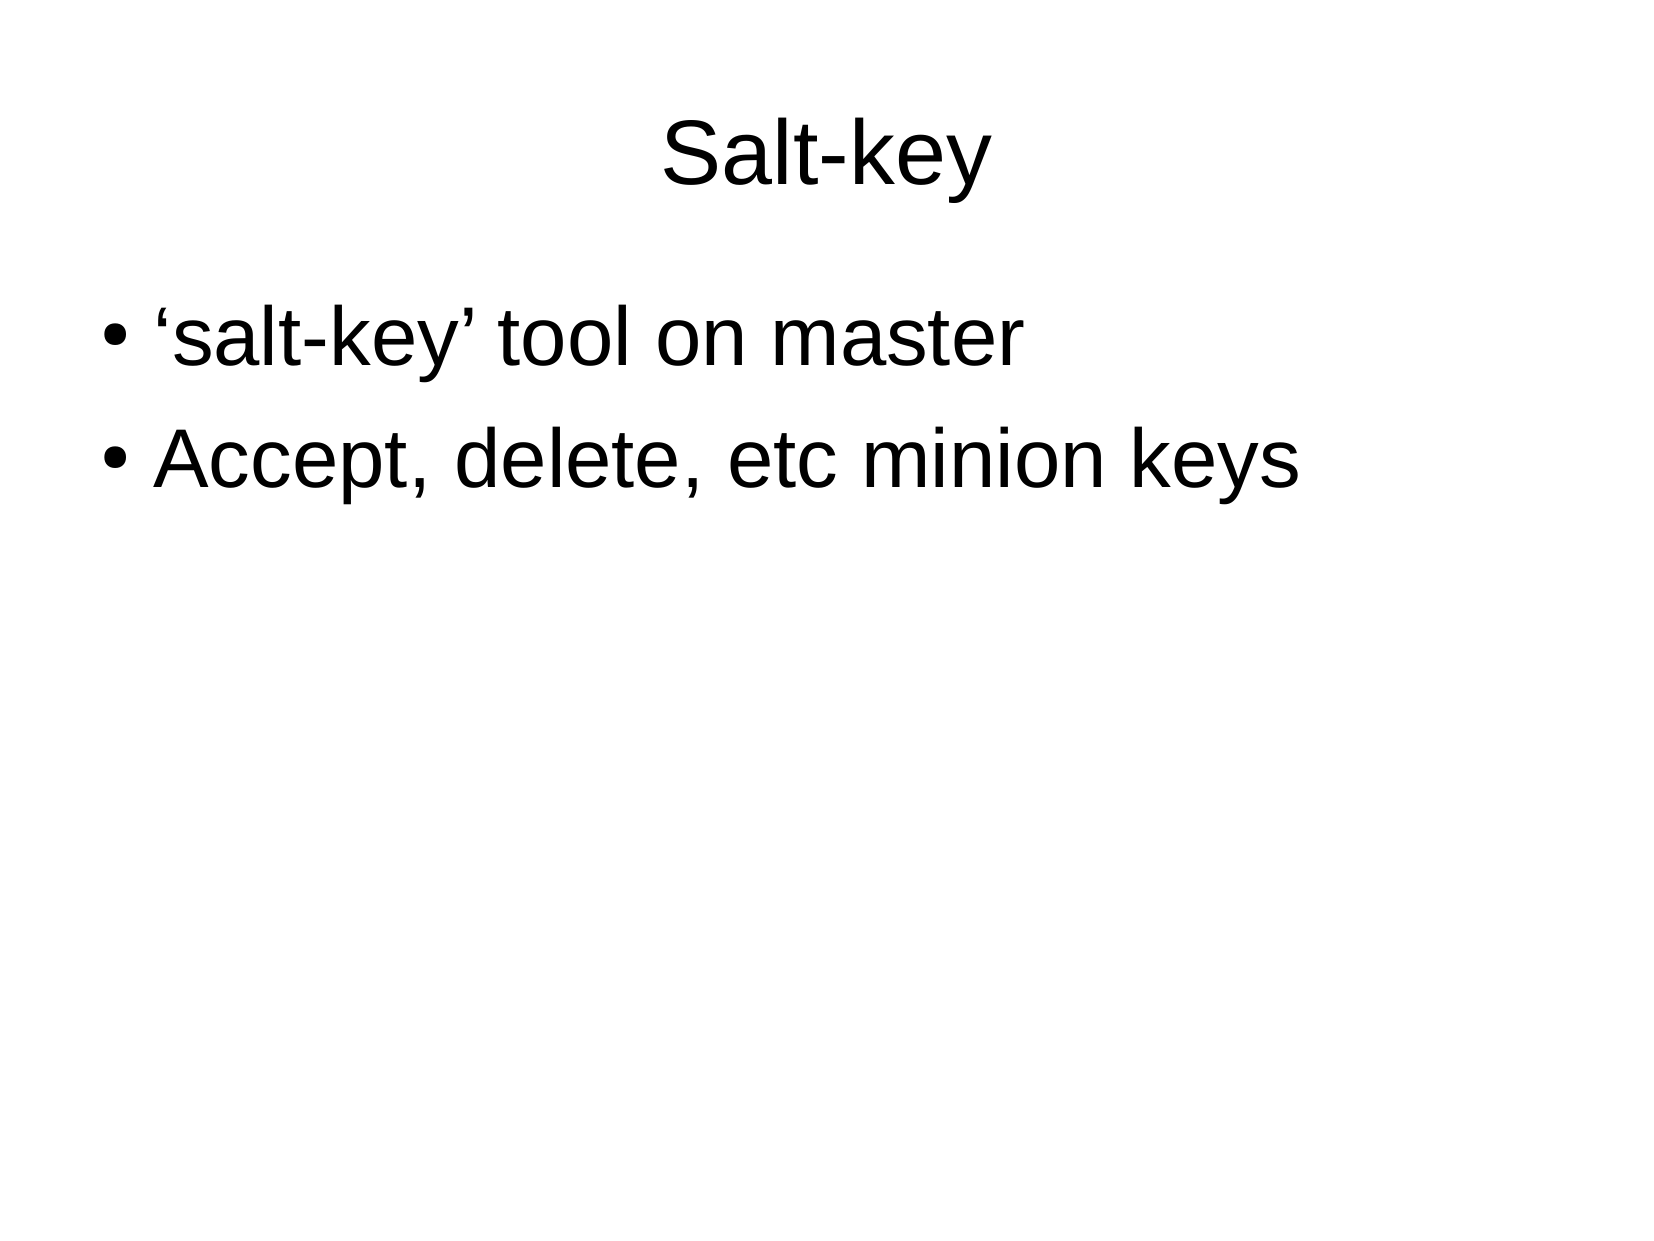

# Salt-key
‘salt-key’ tool on master
Accept, delete, etc minion keys